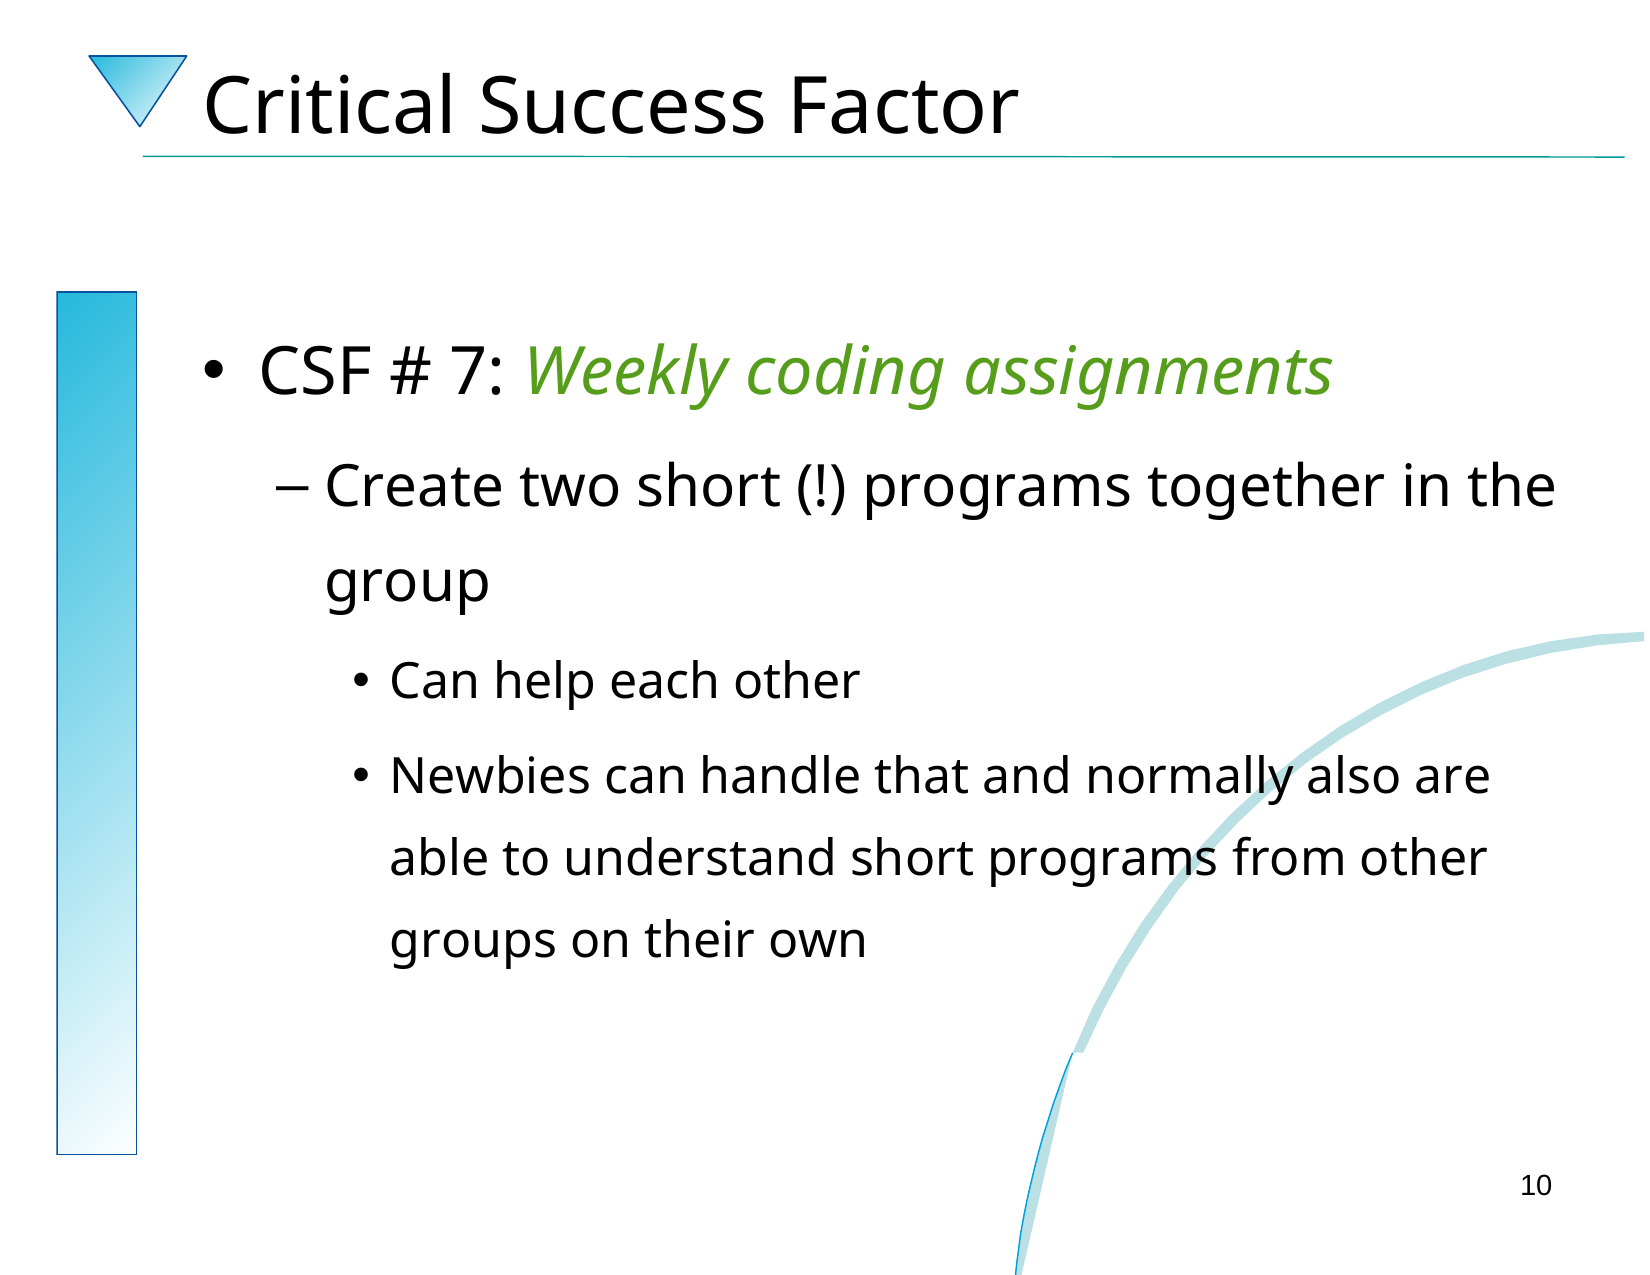

# Critical Success Factor
CSF # 7: Weekly coding assignments
Create two short (!) programs together in the group
Can help each other
Newbies can handle that and normally also are able to understand short programs from other groups on their own
10